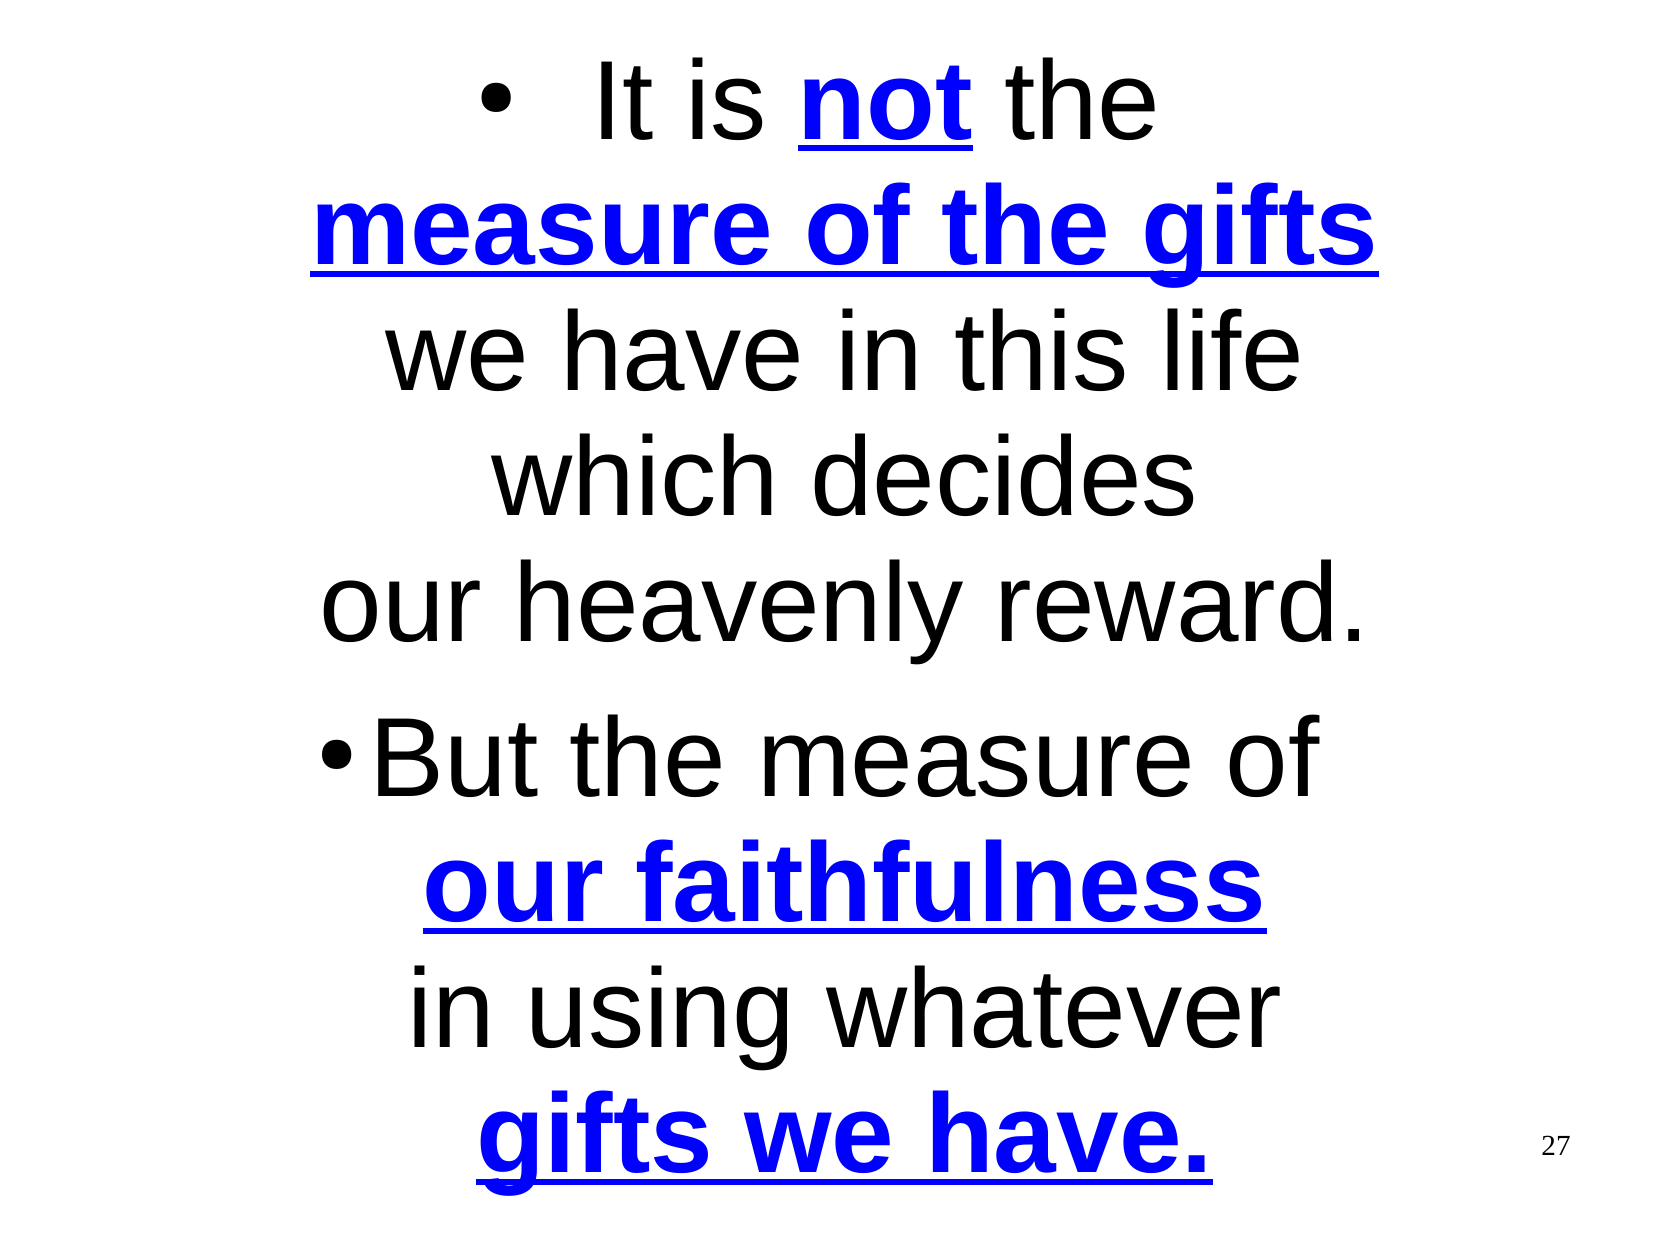

# It is not the measure of the gifts we have in this life which decides our heavenly reward.
But the measure of
our faithfulness
in using whatever
gifts we have.
27